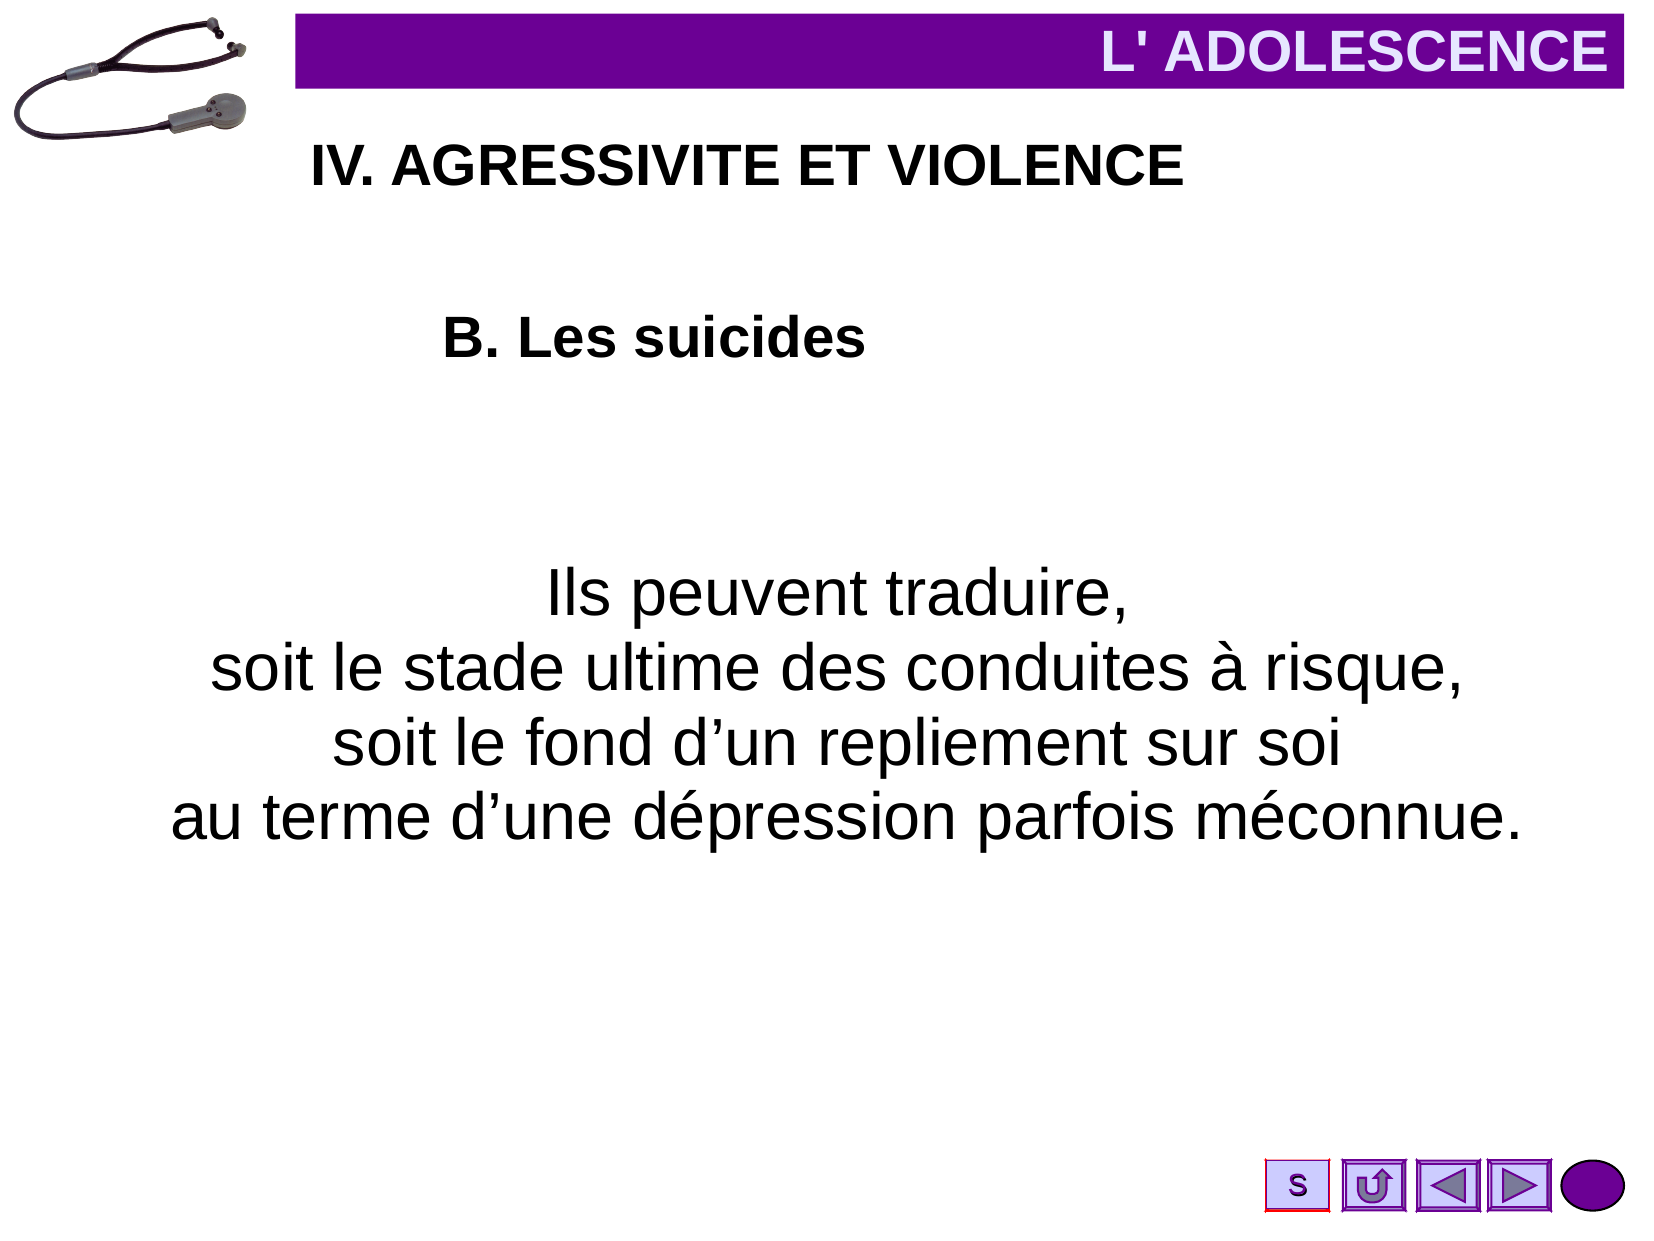

L' ADOLESCENCE
IV. AGRESSIVITE ET VIOLENCE
B. Les suicides
Ils peuvent traduire,
soit le stade ultime des conduites à risque,
soit le fond d’un repliement sur soi
au terme d’une dépression parfois méconnue.